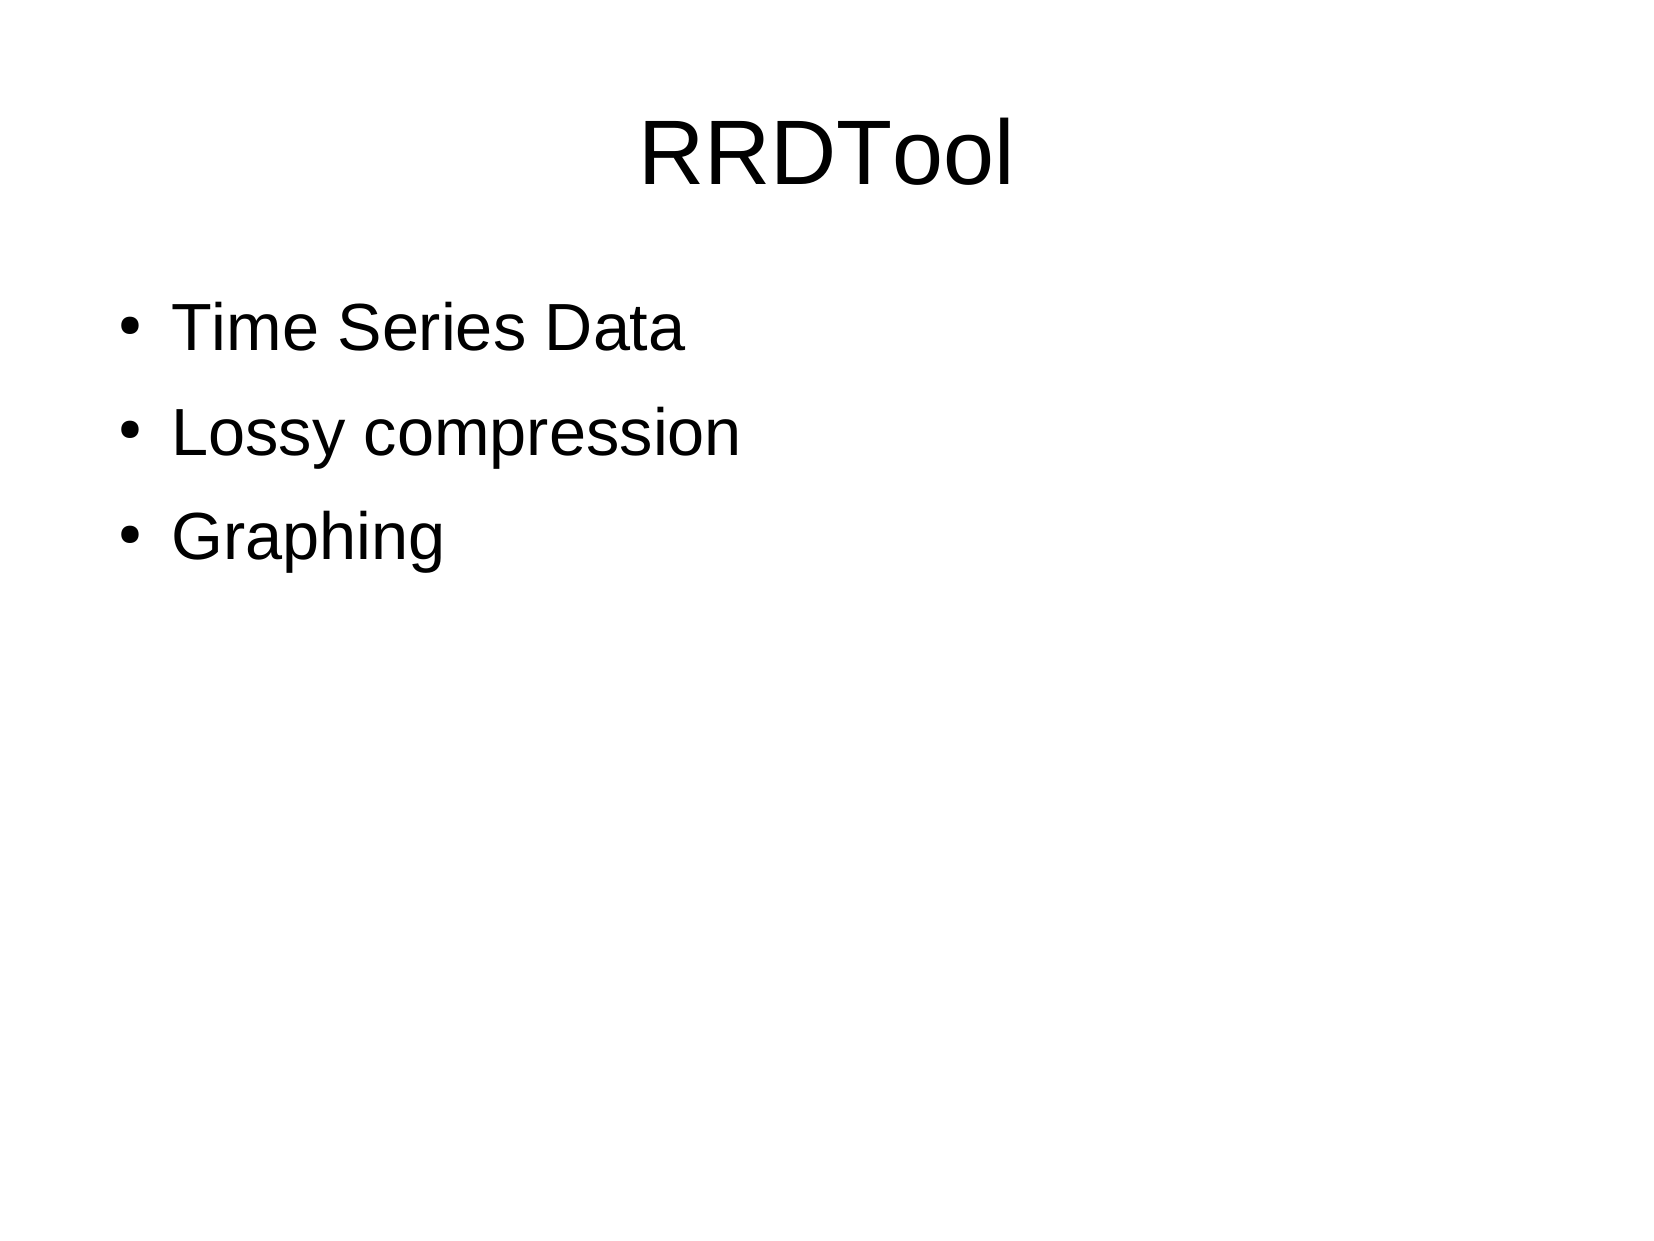

# RRDTool
Time Series Data
Lossy compression
Graphing